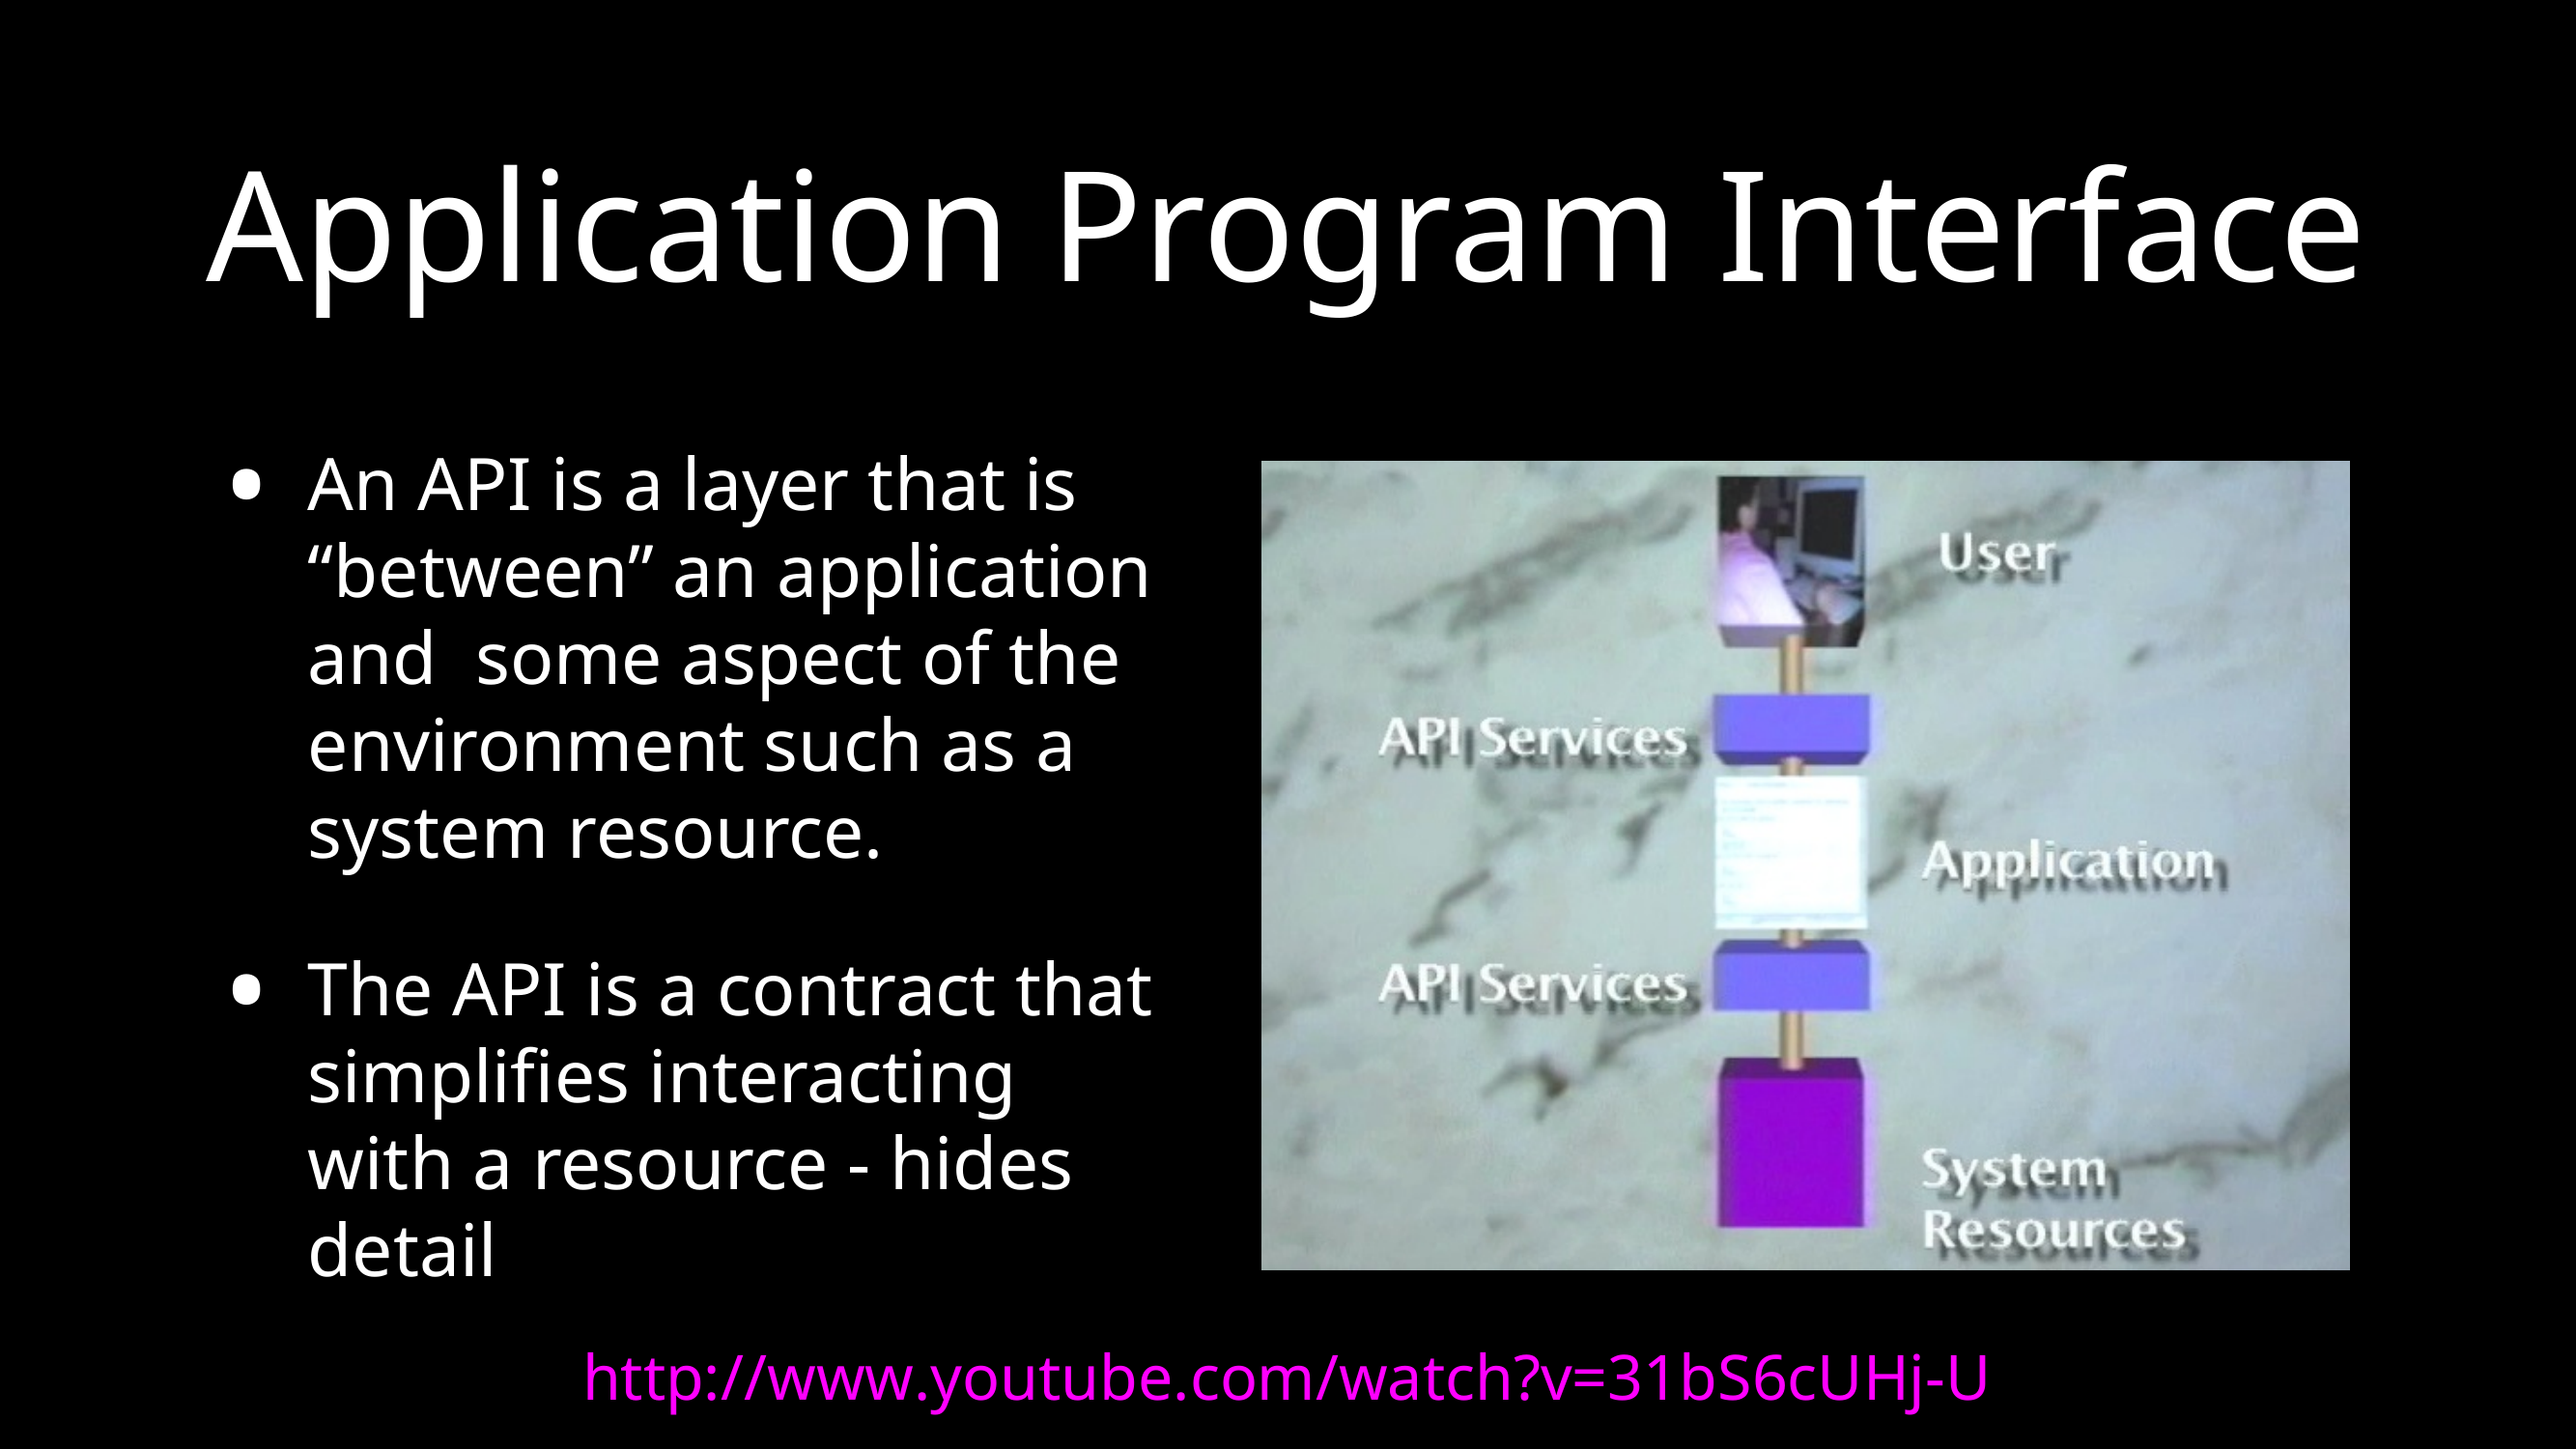

# Application Program Interface
An API is a layer that is “between” an application and some aspect of the environment such as a system resource.
The API is a contract that simplifies interacting with a resource - hides detail
http://www.youtube.com/watch?v=31bS6cUHj-U